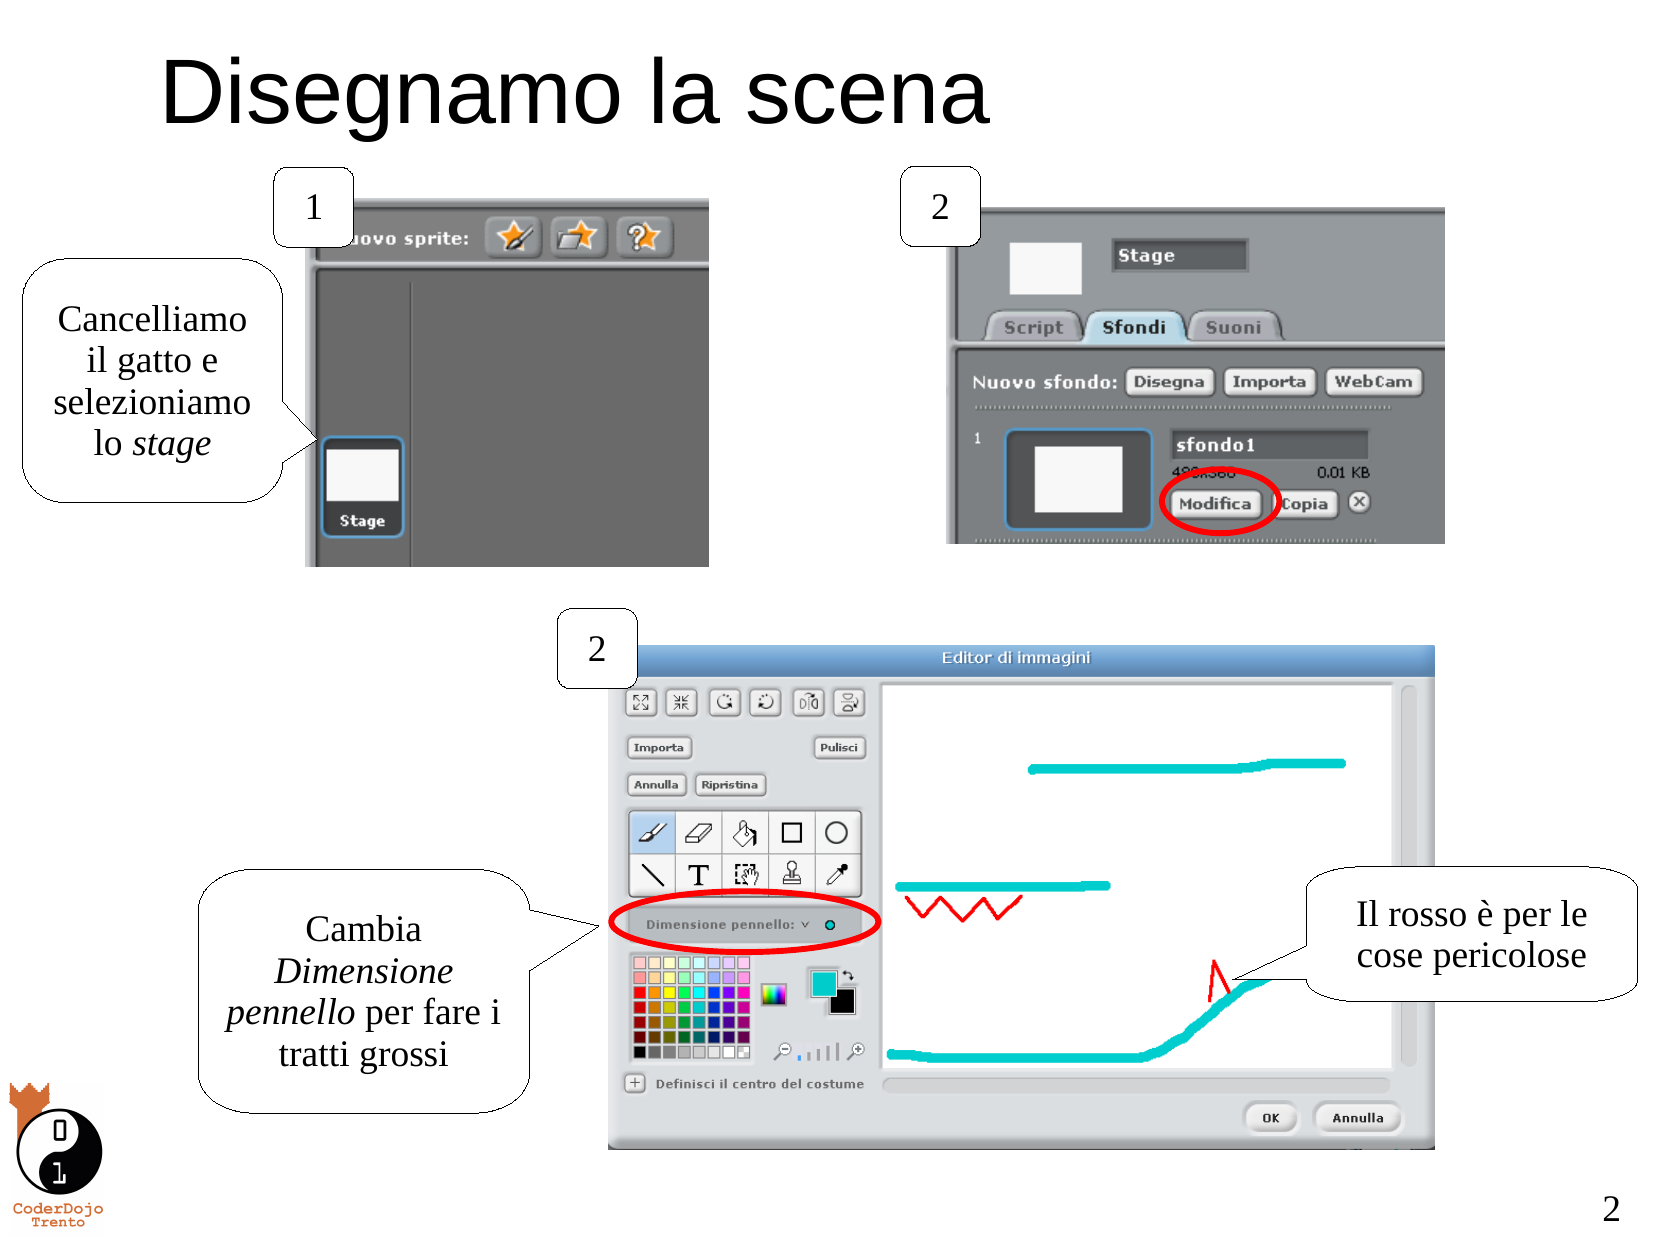

# Disegnamo la scena
2
1
Cancelliamo il gatto e selezioniamo lo stage
2
Il rosso è per le cose pericolose
Cambia Dimensione pennello per fare i tratti grossi
2